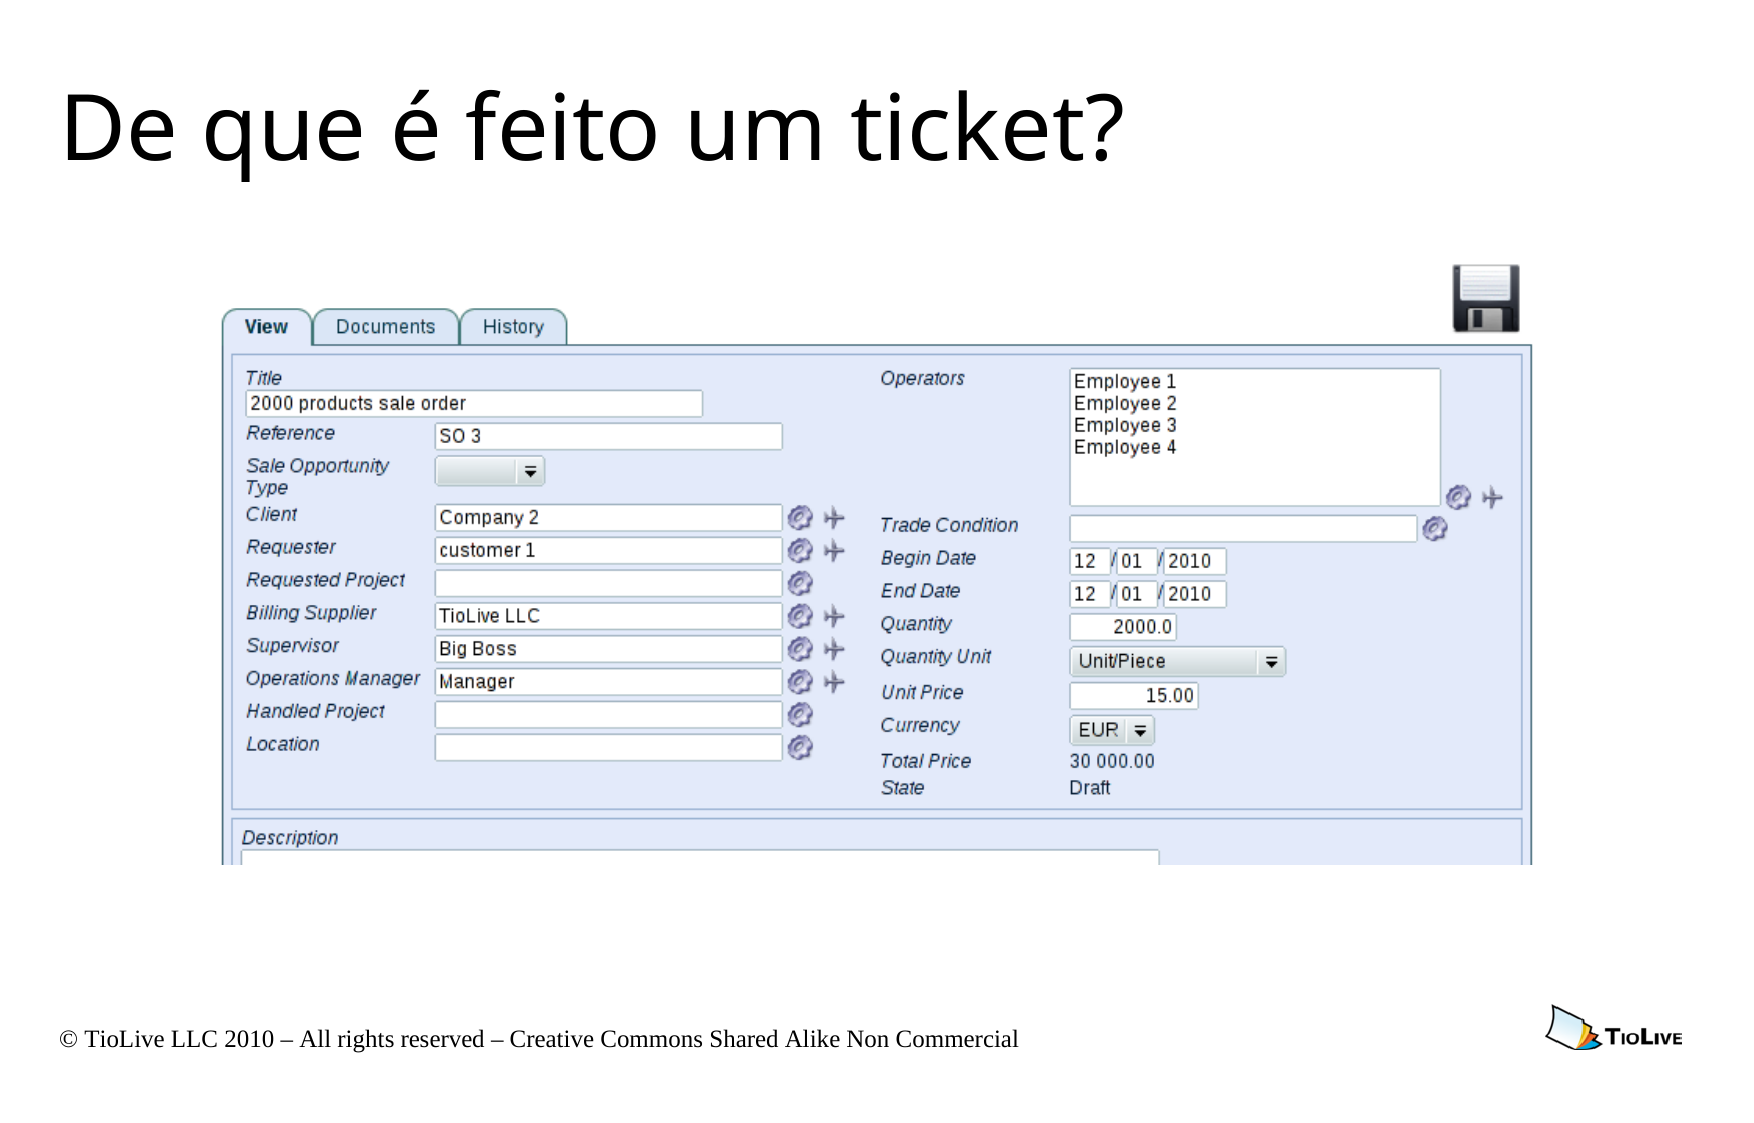

# De que é feito um ticket?